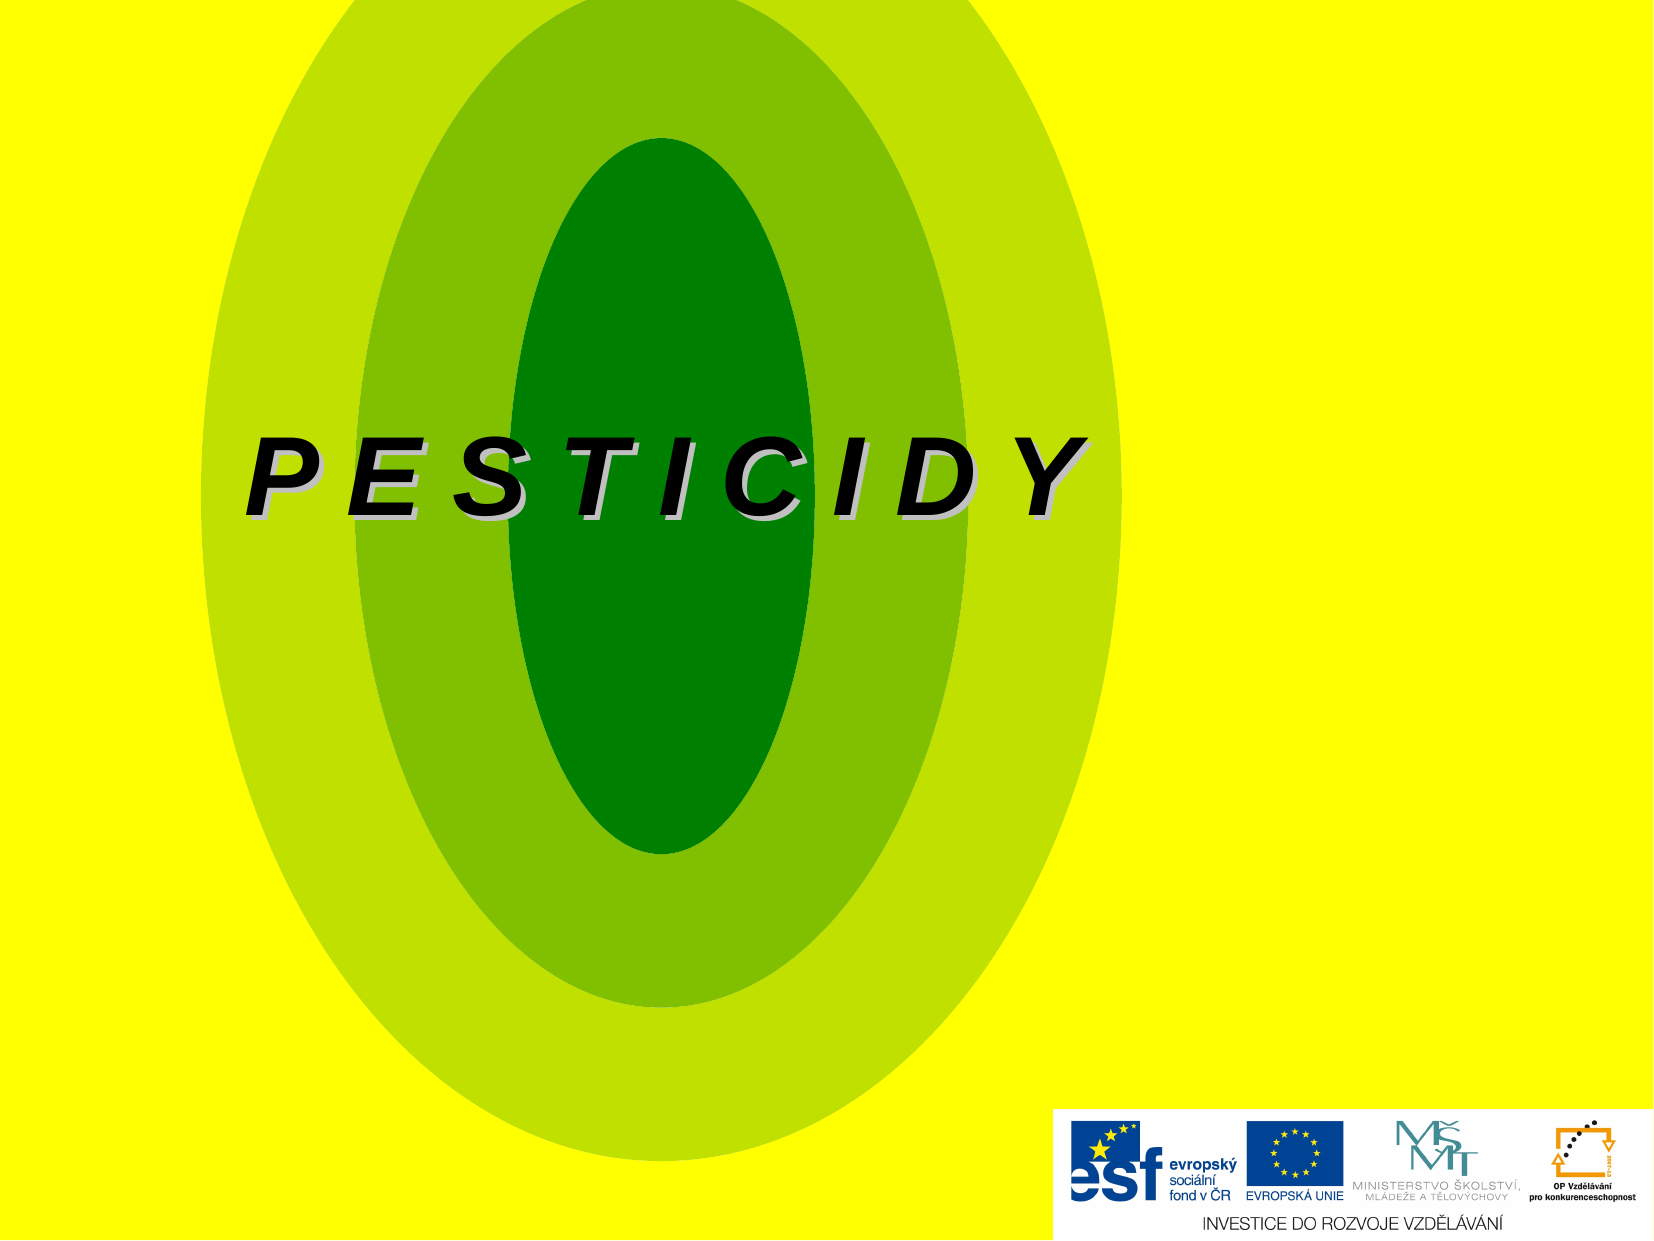

# P E S T I C I D Y